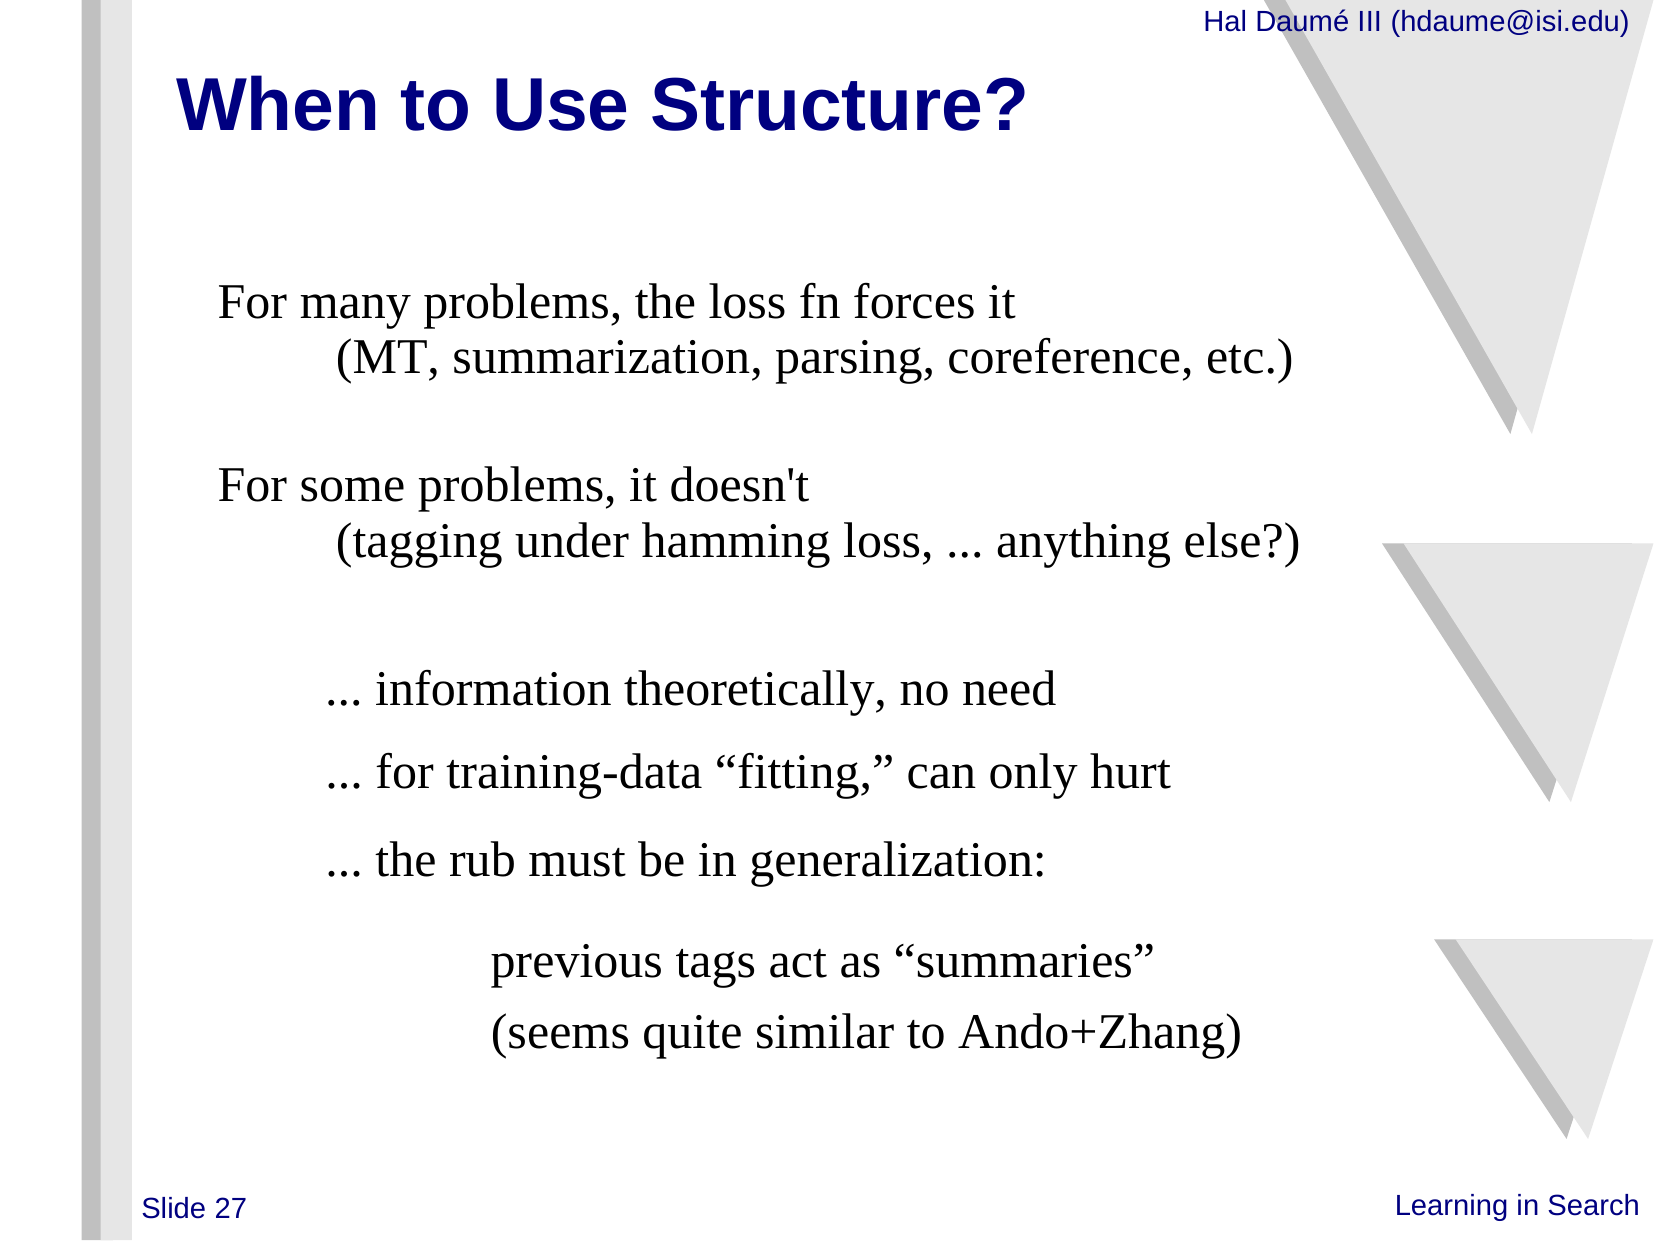

# When to Use Structure?
For many problems, the loss fn forces it
	(MT, summarization, parsing, coreference, etc.)
For some problems, it doesn't
	(tagging under hamming loss, ... anything else?)
... information theoretically, no need
... for training-data “fitting,” can only hurt
... the rub must be in generalization:
previous tags act as “summaries”
(seems quite similar to Ando+Zhang)